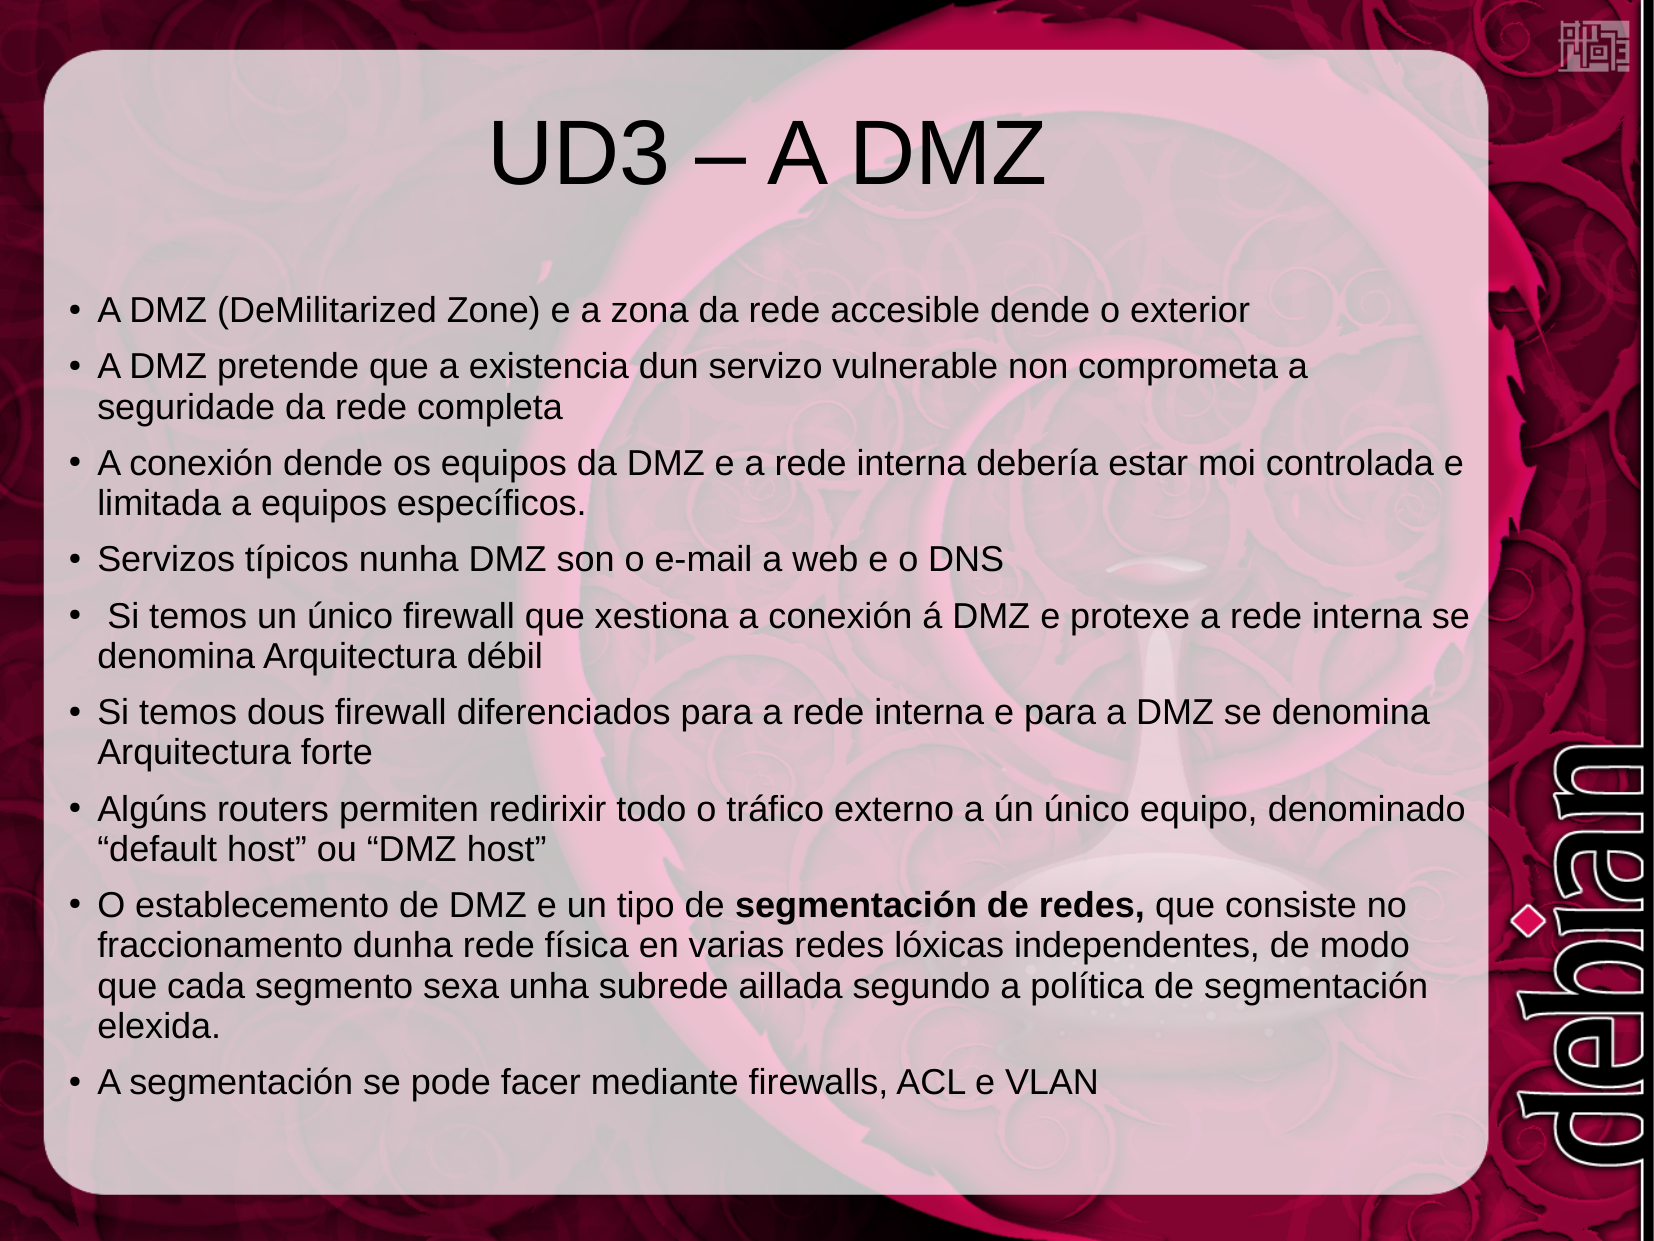

# UD3 – A DMZ
A DMZ (DeMilitarized Zone) e a zona da rede accesible dende o exterior
A DMZ pretende que a existencia dun servizo vulnerable non comprometa a seguridade da rede completa
A conexión dende os equipos da DMZ e a rede interna debería estar moi controlada e limitada a equipos específicos.
Servizos típicos nunha DMZ son o e-mail a web e o DNS
 Si temos un único firewall que xestiona a conexión á DMZ e protexe a rede interna se denomina Arquitectura débil
Si temos dous firewall diferenciados para a rede interna e para a DMZ se denomina Arquitectura forte
Algúns routers permiten redirixir todo o tráfico externo a ún único equipo, denominado “default host” ou “DMZ host”
O establecemento de DMZ e un tipo de segmentación de redes, que consiste no fraccionamento dunha rede física en varias redes lóxicas independentes, de modo que cada segmento sexa unha subrede aillada segundo a política de segmentación elexida.
A segmentación se pode facer mediante firewalls, ACL e VLAN